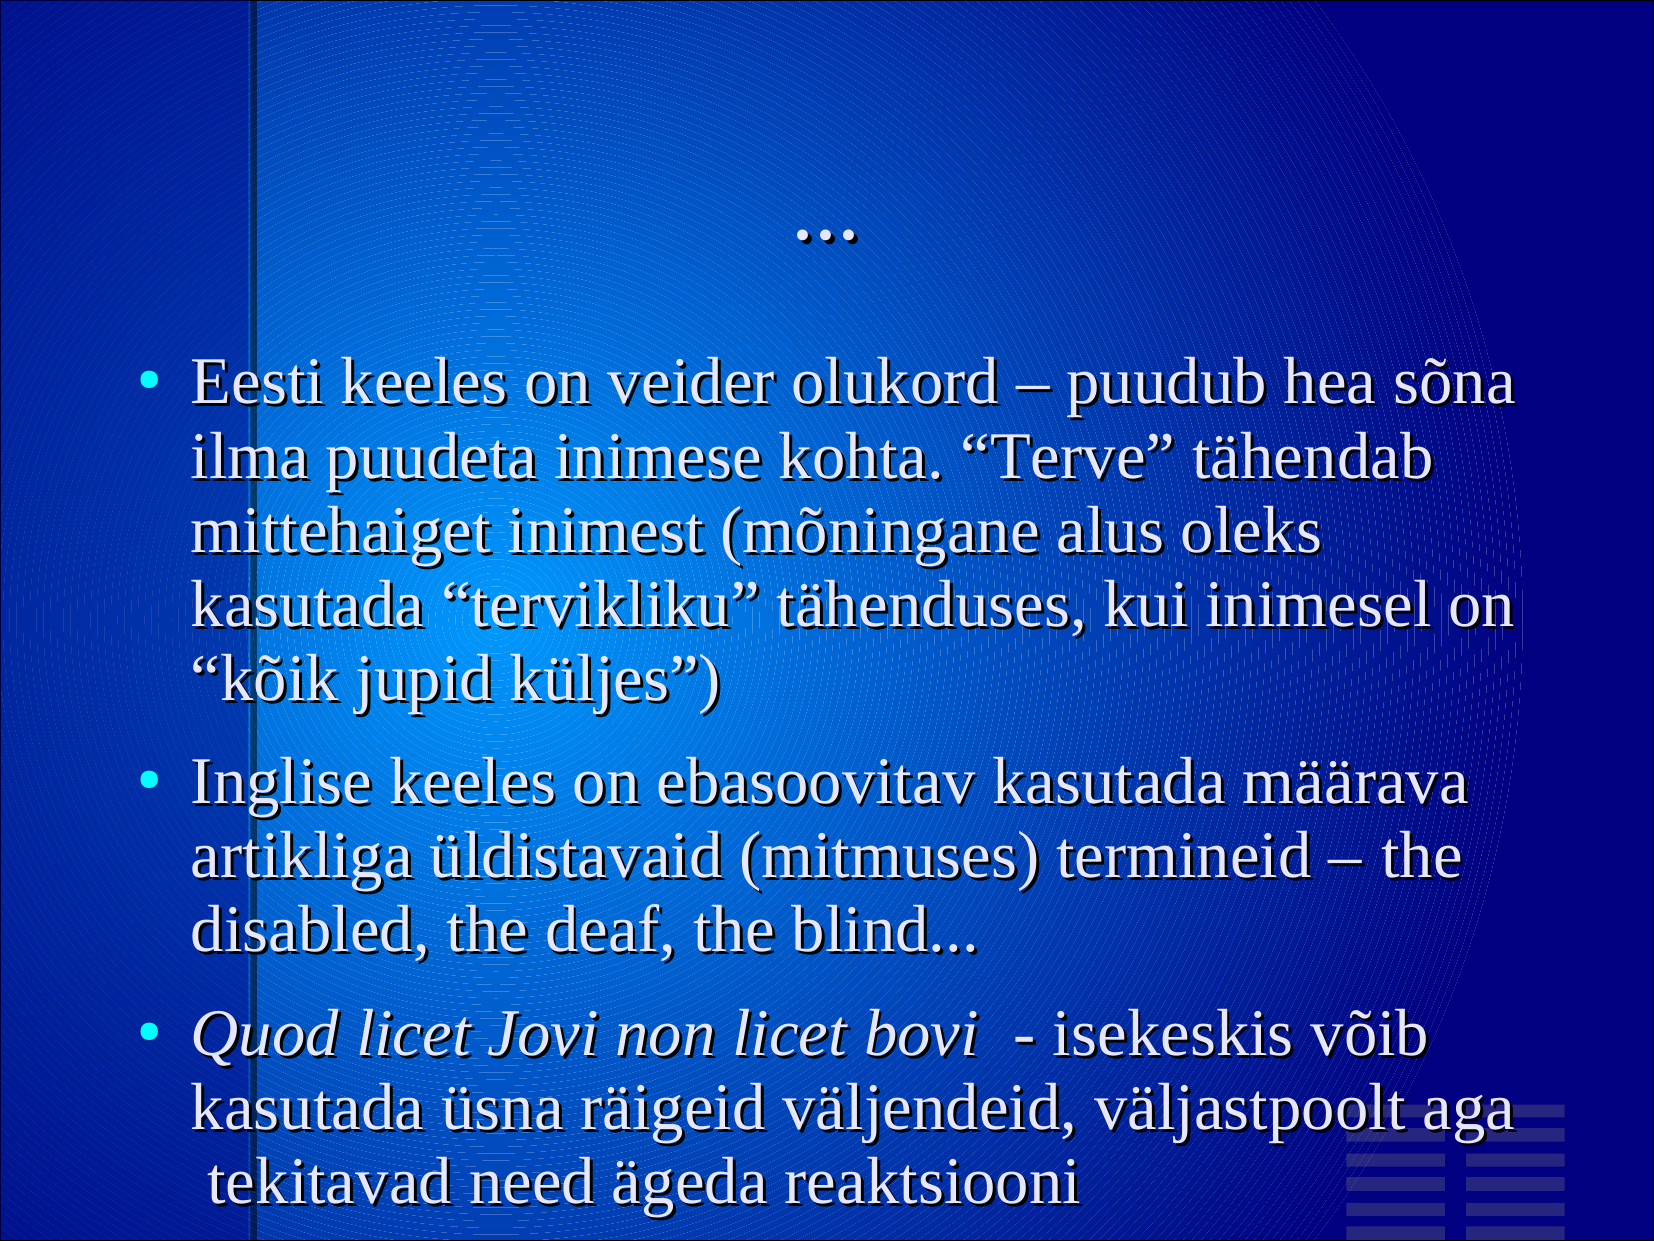

# ...
Eesti keeles on veider olukord – puudub hea sõna ilma puudeta inimese kohta. “Terve” tähendab mittehaiget inimest (mõningane alus oleks kasutada “tervikliku” tähenduses, kui inimesel on “kõik jupid küljes”)
Inglise keeles on ebasoovitav kasutada määrava artikliga üldistavaid (mitmuses) termineid – the disabled, the deaf, the blind...
Quod licet Jovi non licet bovi - isekeskis võib kasutada üsna räigeid väljendeid, väljastpoolt aga tekitavad need ägeda reaktsiooni